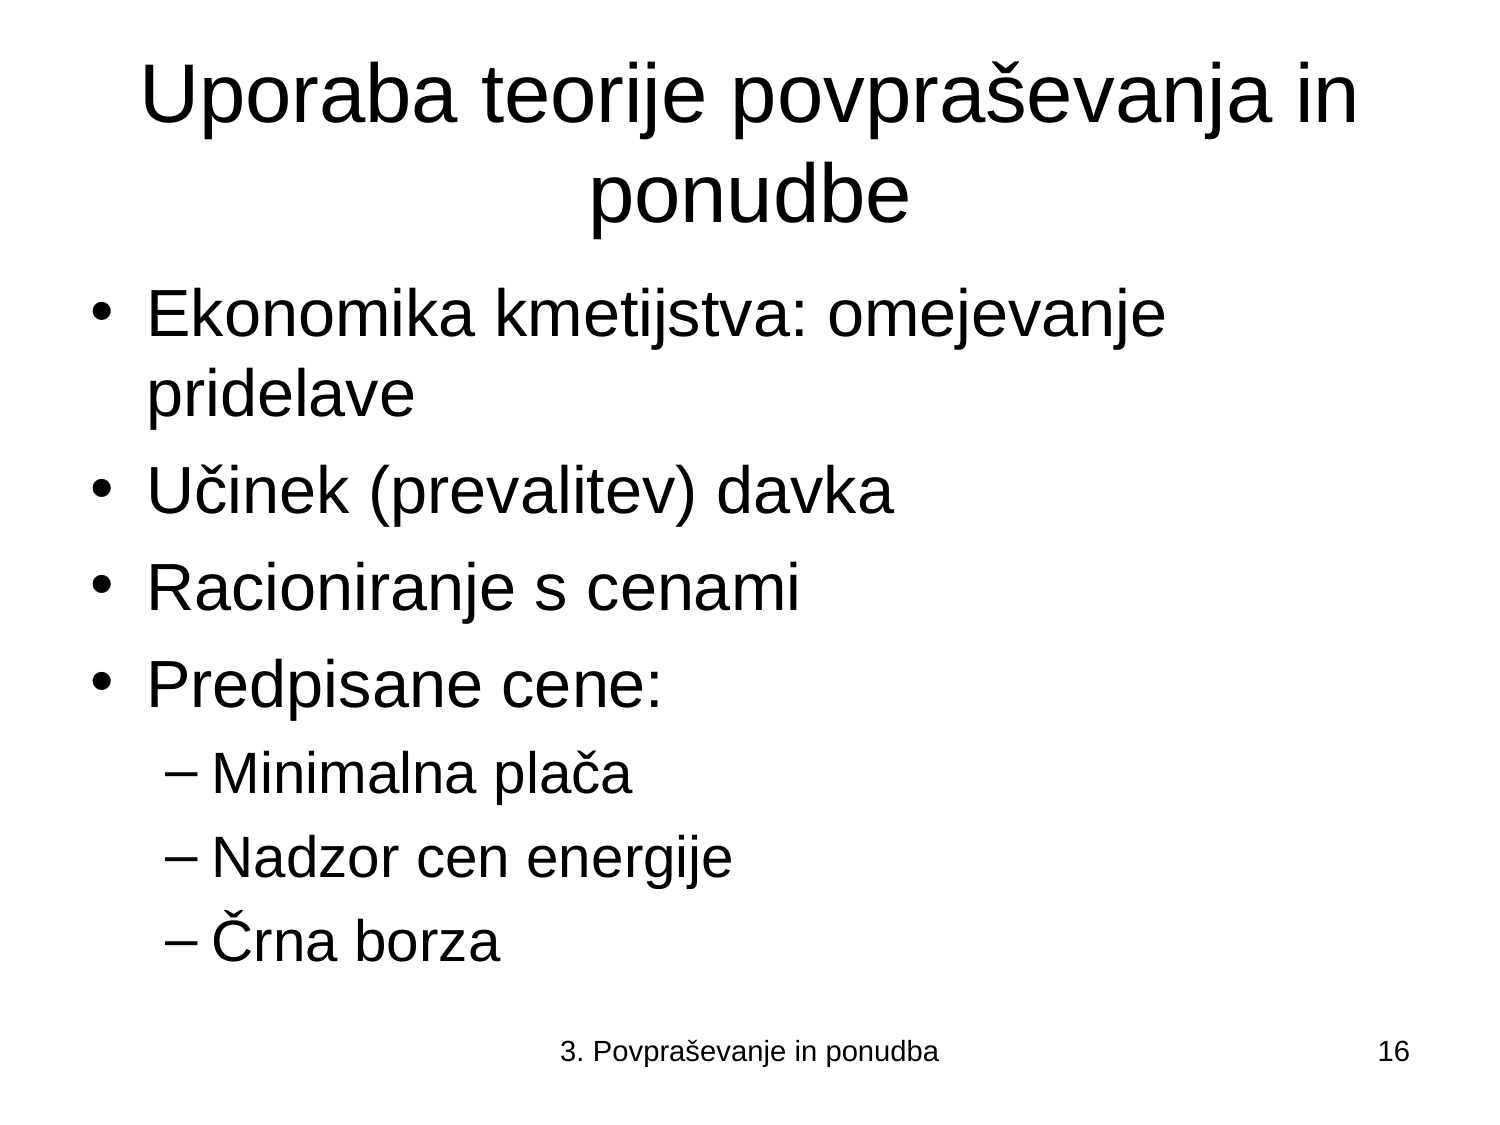

# Uporaba teorije povpraševanja in ponudbe
Ekonomika kmetijstva: omejevanje pridelave
Učinek (prevalitev) davka
Racioniranje s cenami
Predpisane cene:
Minimalna plača
Nadzor cen energije
Črna borza
3. Povpraševanje in ponudba